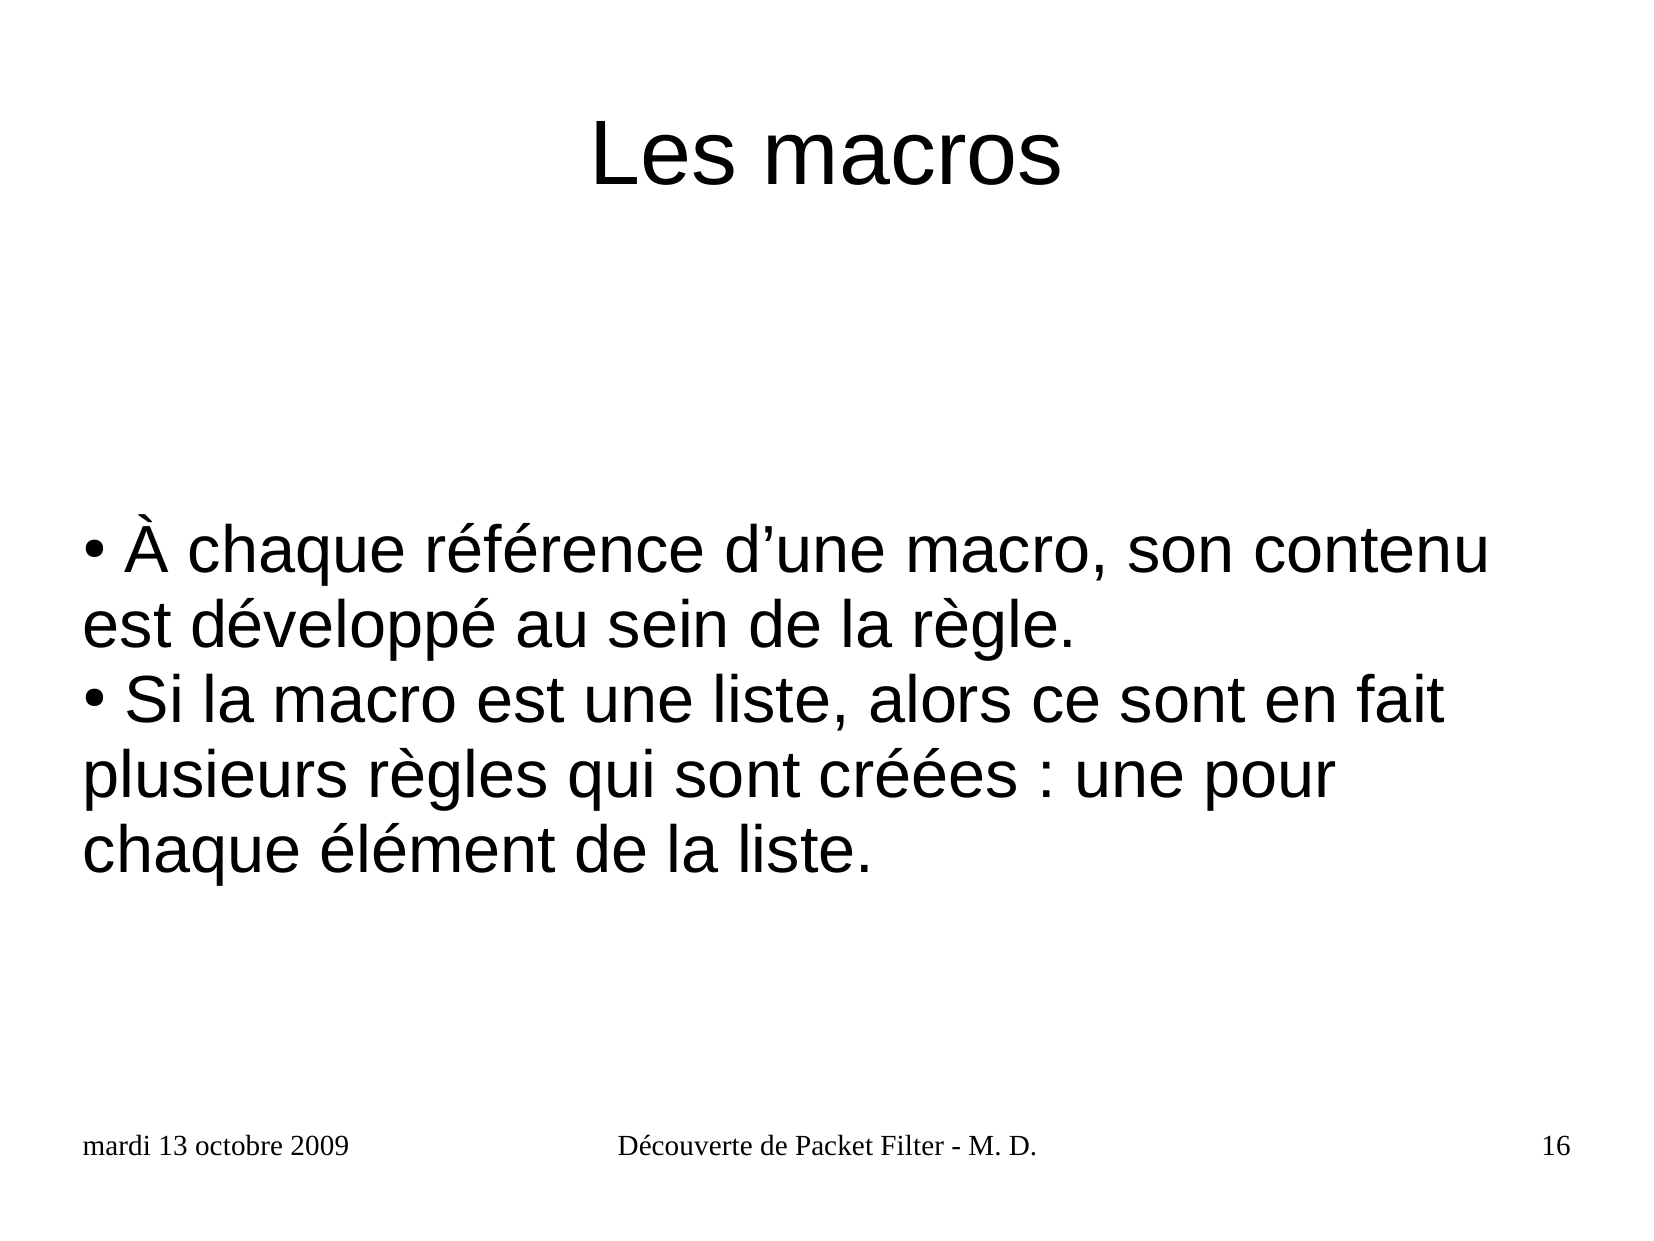

# Les macros
 À chaque référence d’une macro, son contenu est développé au sein de la règle.
 Si la macro est une liste, alors ce sont en fait plusieurs règles qui sont créées : une pour chaque élément de la liste.
mardi 13 octobre 2009
Découverte de Packet Filter - M. D.
16